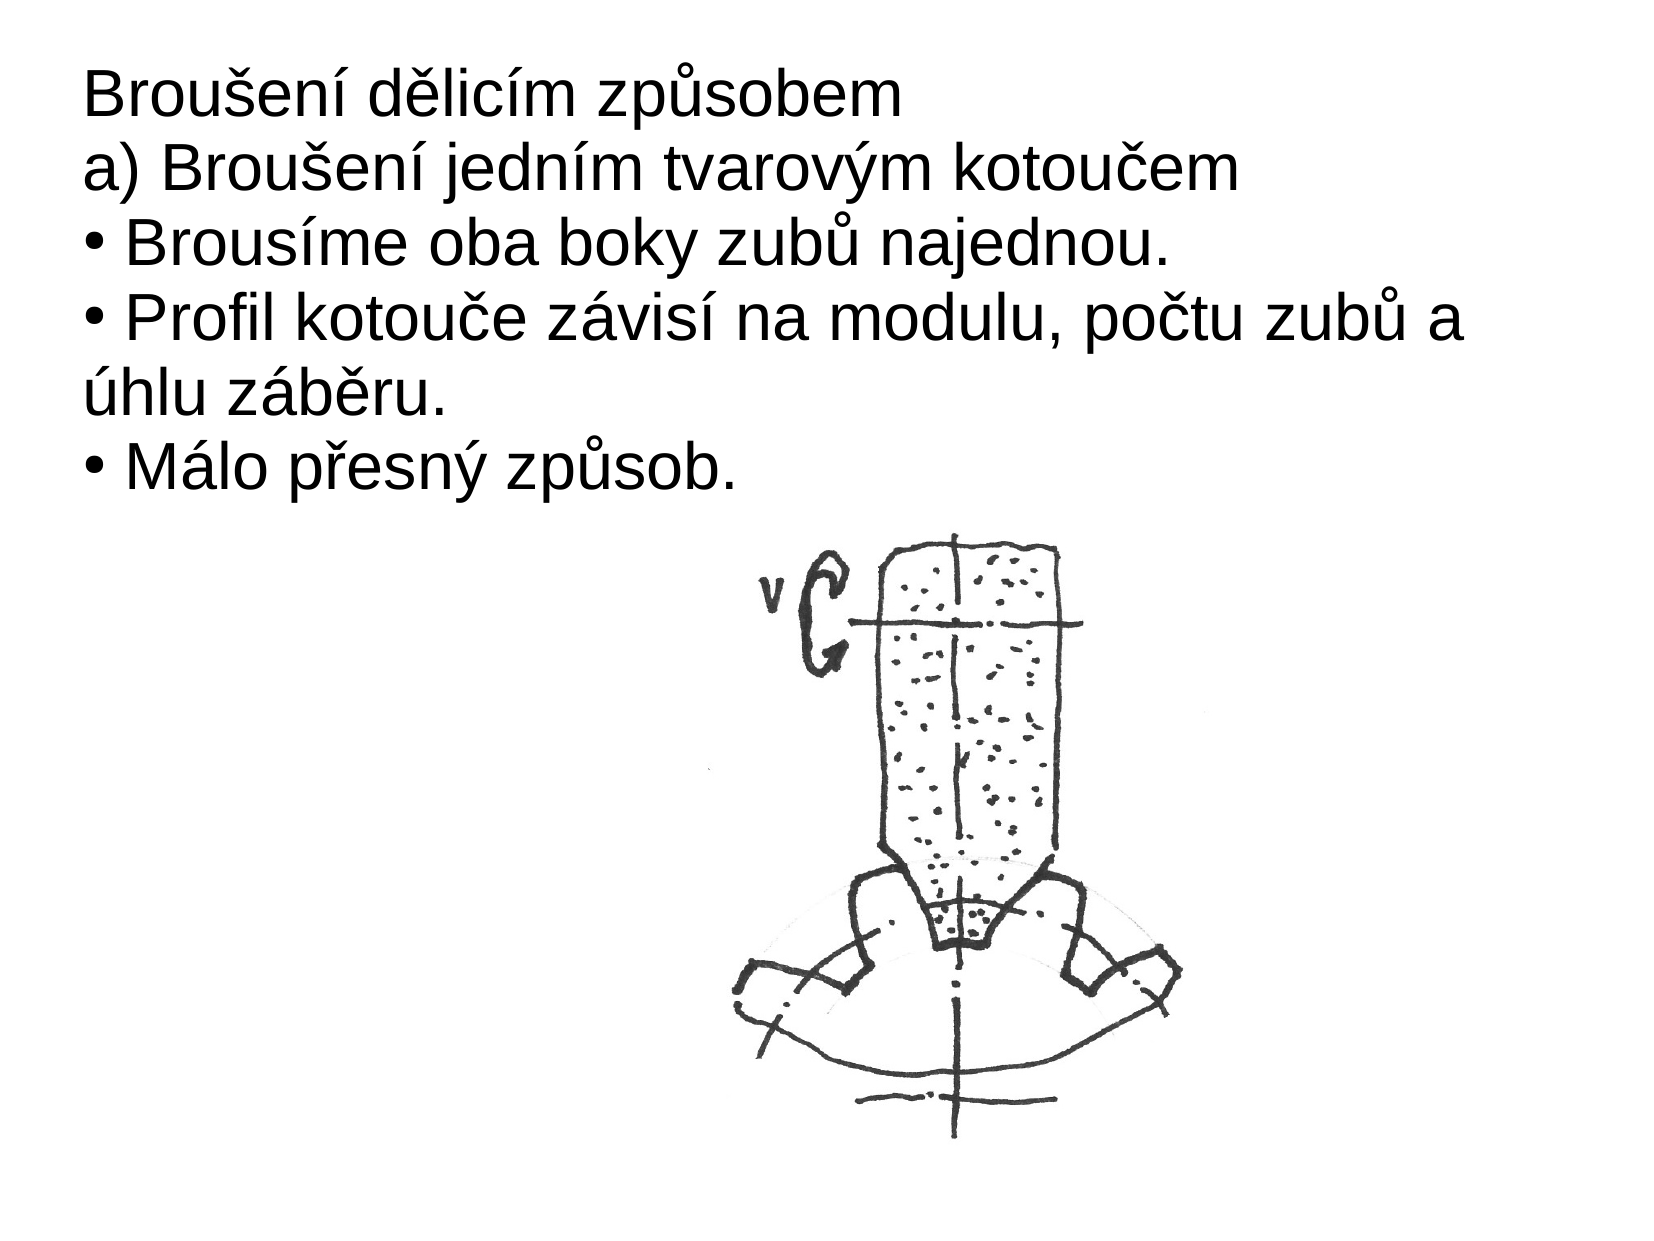

# Broušení dělicím způsobem
a) Broušení jedním tvarovým kotoučem
 Brousíme oba boky zubů najednou.
 Profil kotouče závisí na modulu, počtu zubů a
úhlu záběru.
 Málo přesný způsob.